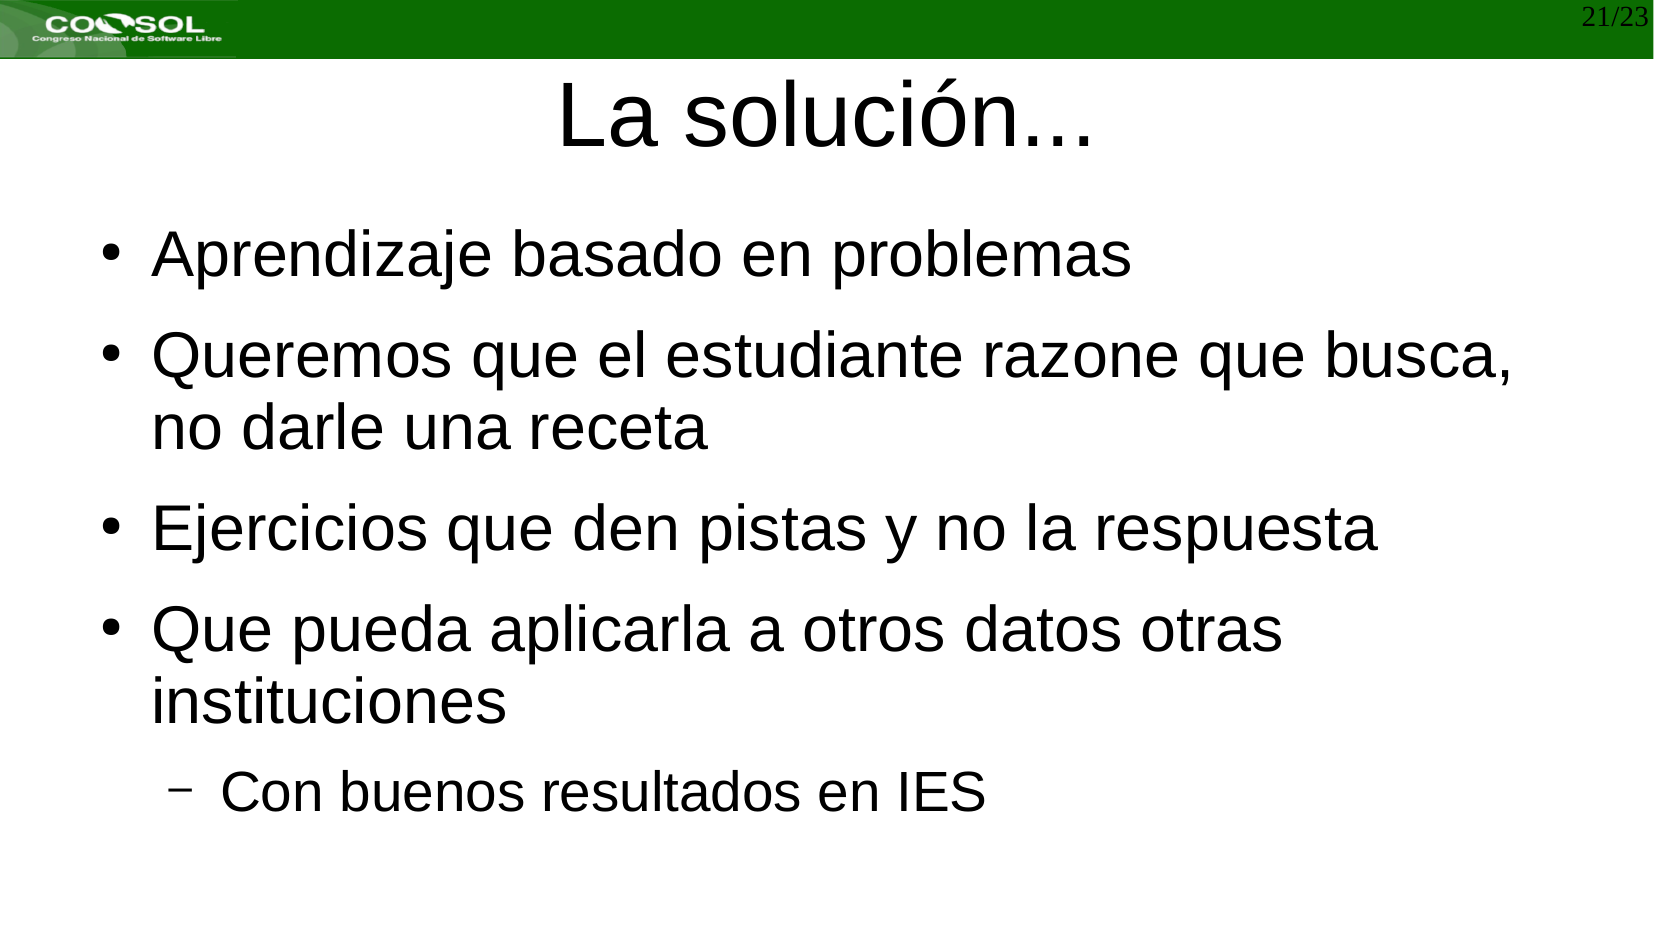

21
# La solución...
Aprendizaje basado en problemas
Queremos que el estudiante razone que busca, no darle una receta
Ejercicios que den pistas y no la respuesta
Que pueda aplicarla a otros datos otras instituciones
Con buenos resultados en IES